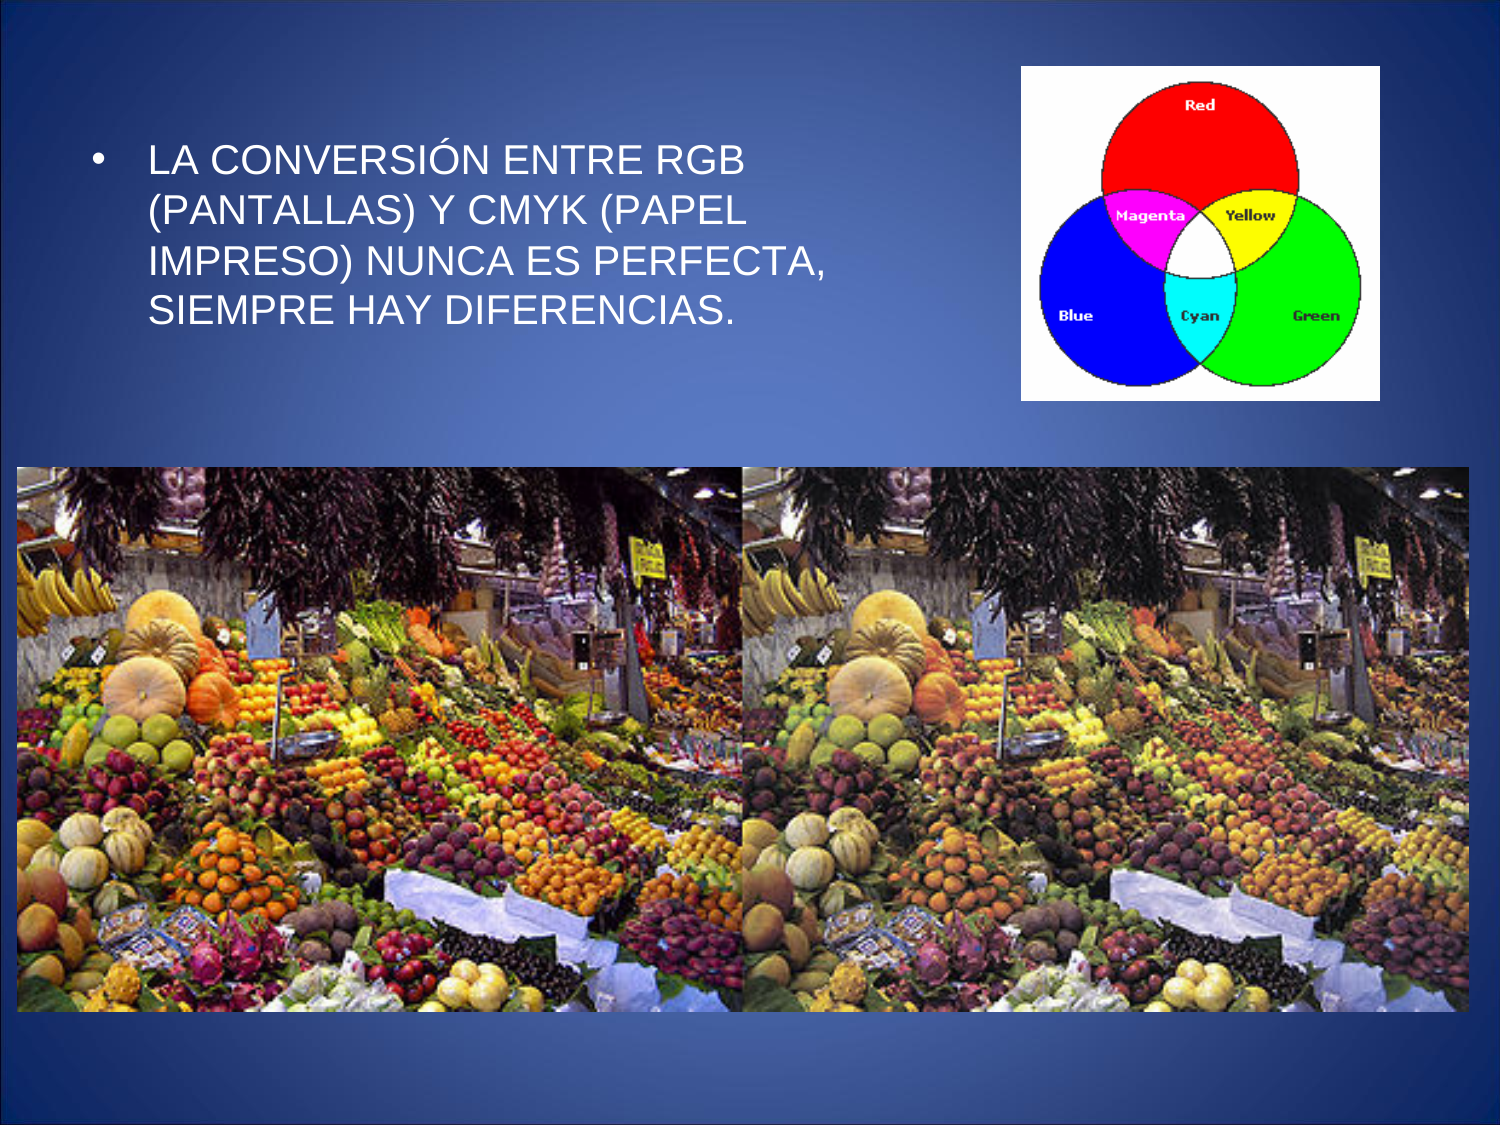

LA CONVERSIÓN ENTRE RGB (PANTALLAS) Y CMYK (PAPEL IMPRESO) NUNCA ES PERFECTA, SIEMPRE HAY DIFERENCIAS.